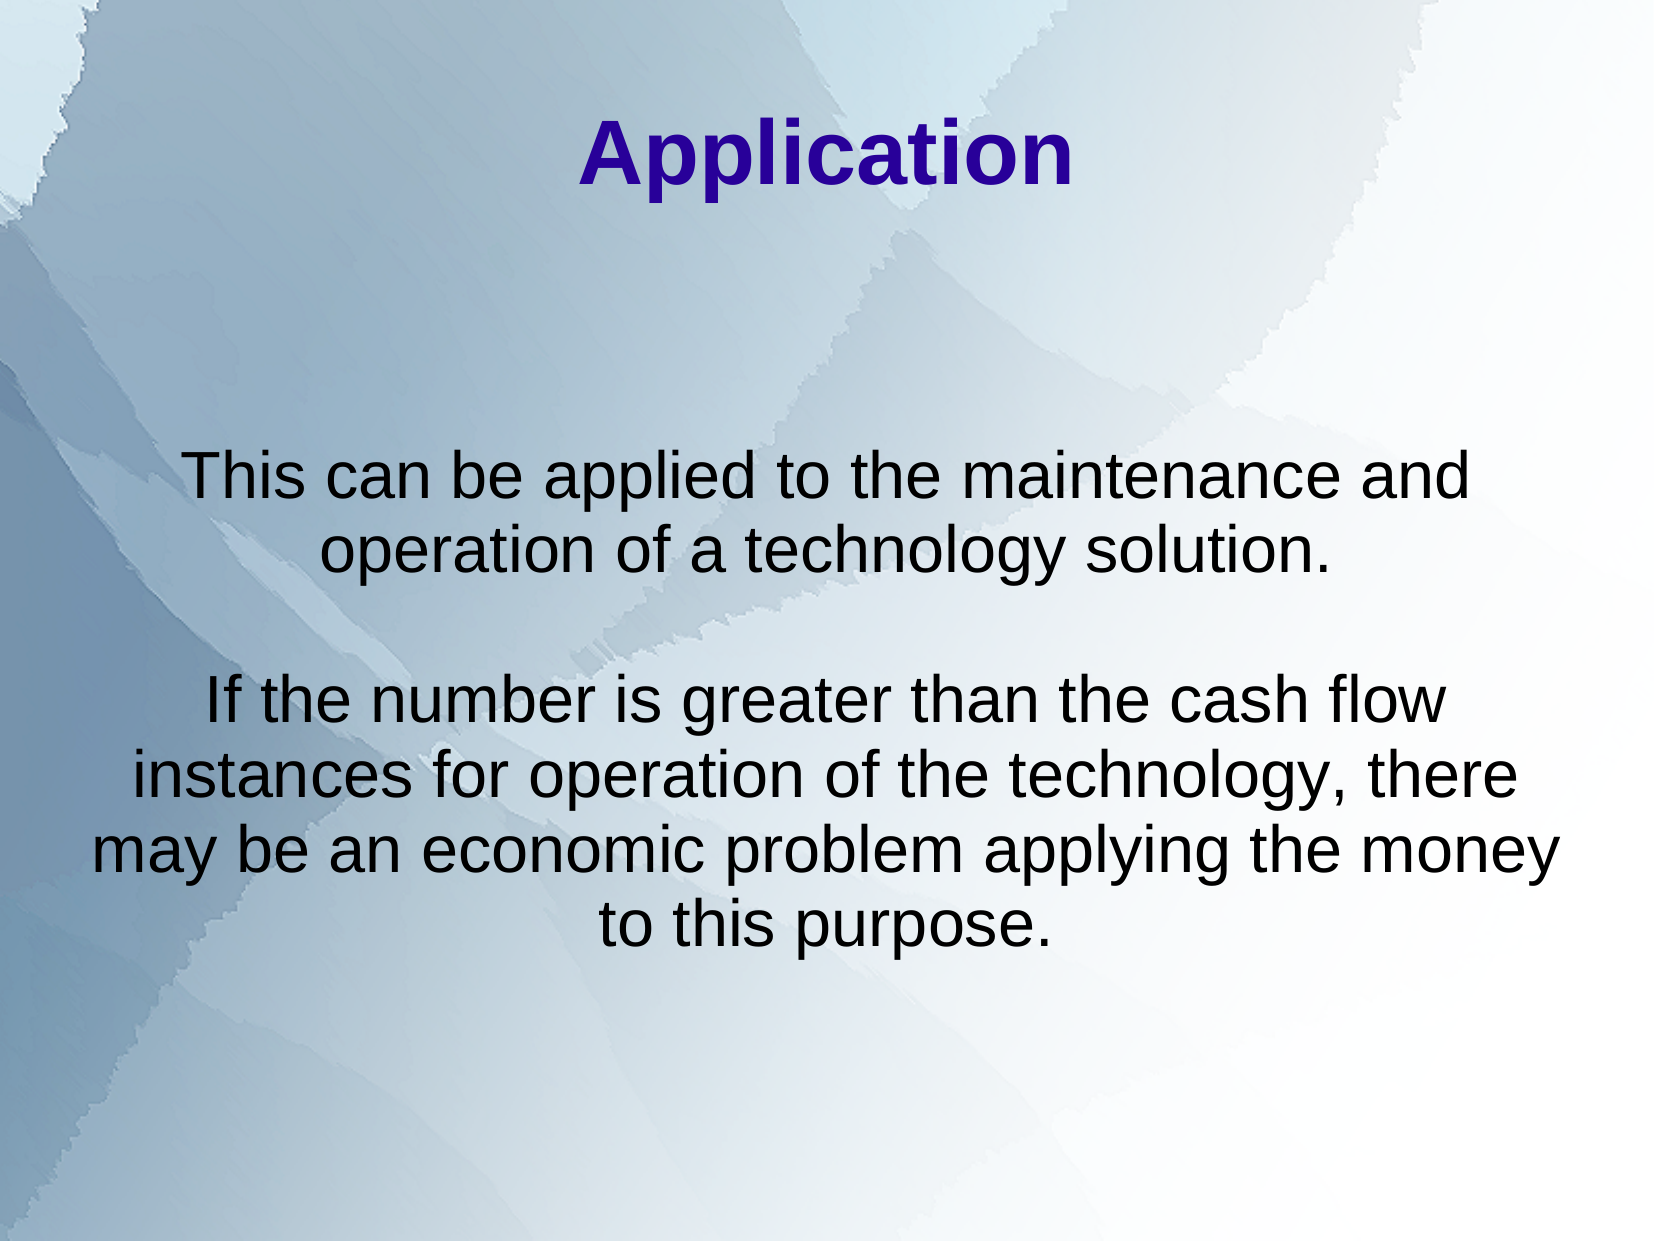

# Application
This can be applied to the maintenance and operation of a technology solution.
If the number is greater than the cash flow instances for operation of the technology, there may be an economic problem applying the money to this purpose.